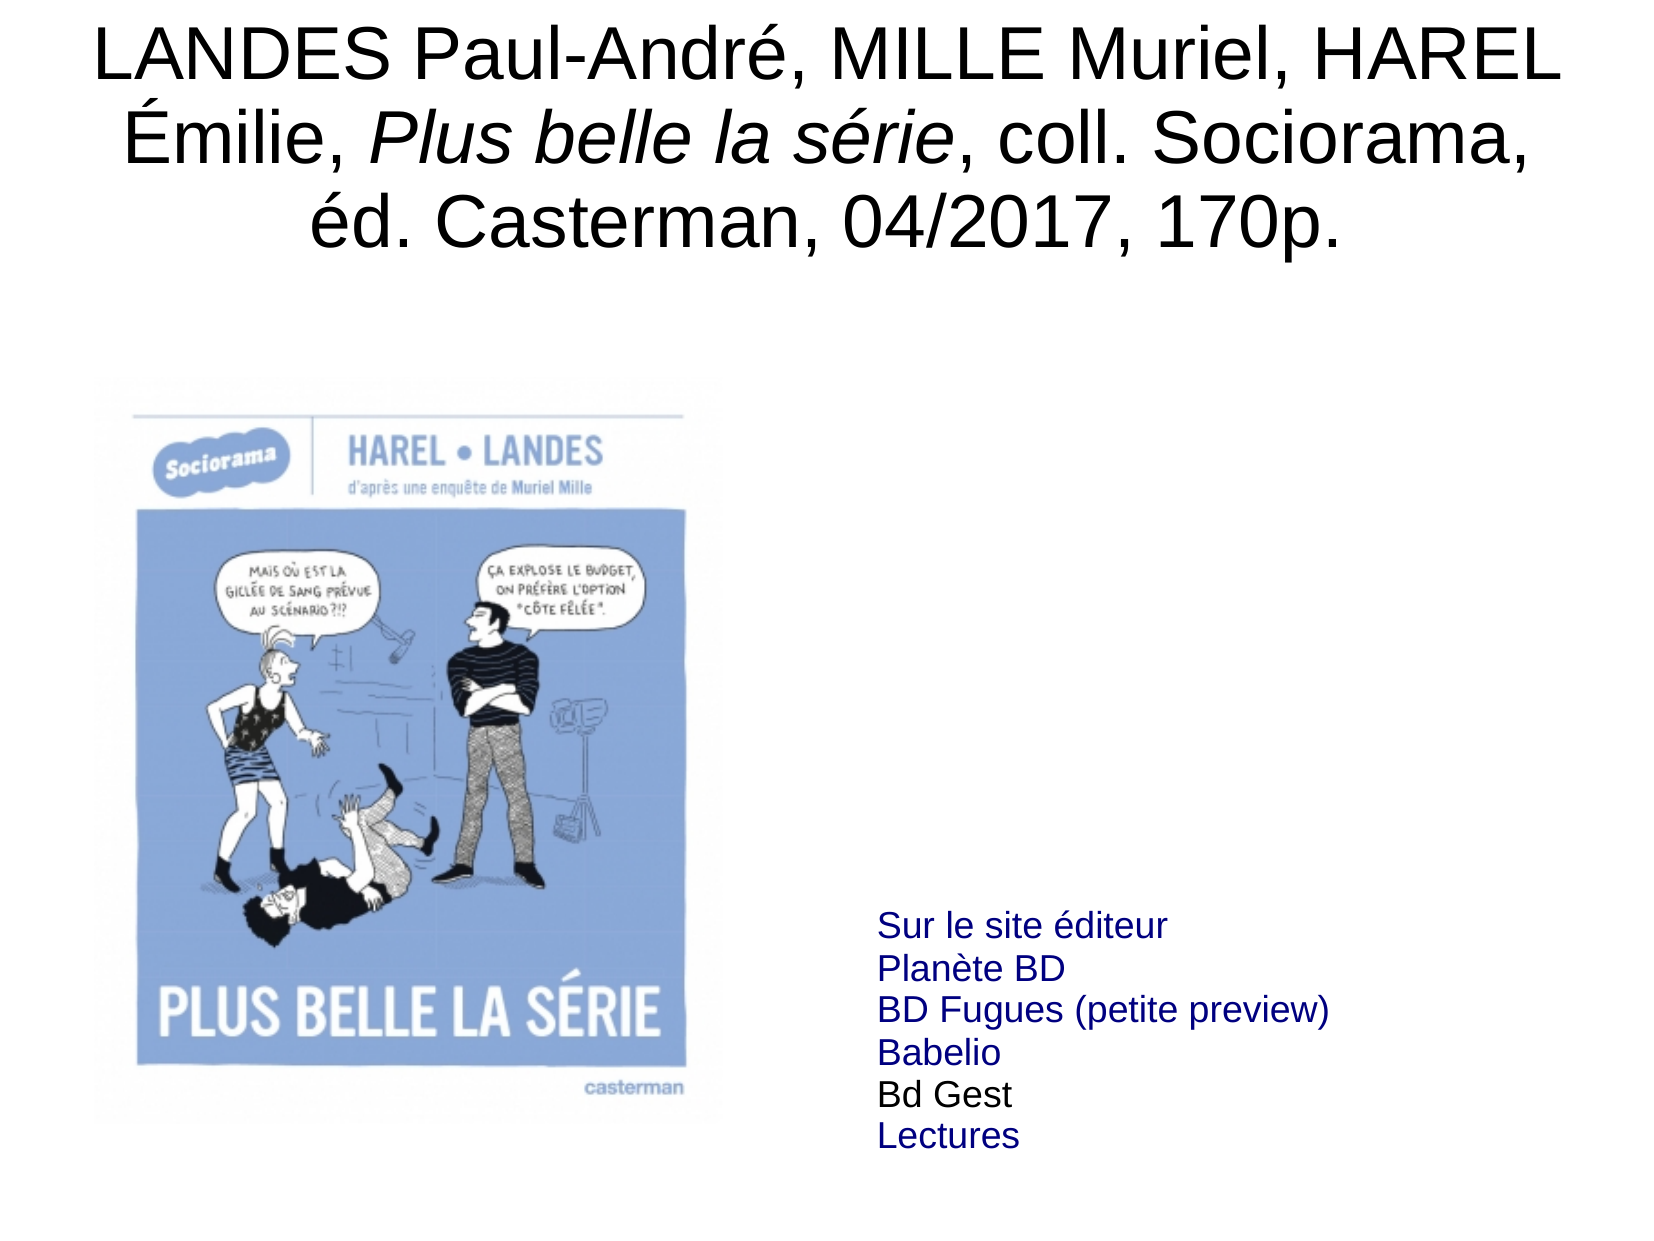

# LANDES Paul-André, MILLE Muriel, HAREL Émilie, Plus belle la série, coll. Sociorama, éd. Casterman, 04/2017, 170p.
Sur le site éditeur
Planète BD
BD Fugues (petite preview)
Babelio
Bd Gest
Lectures